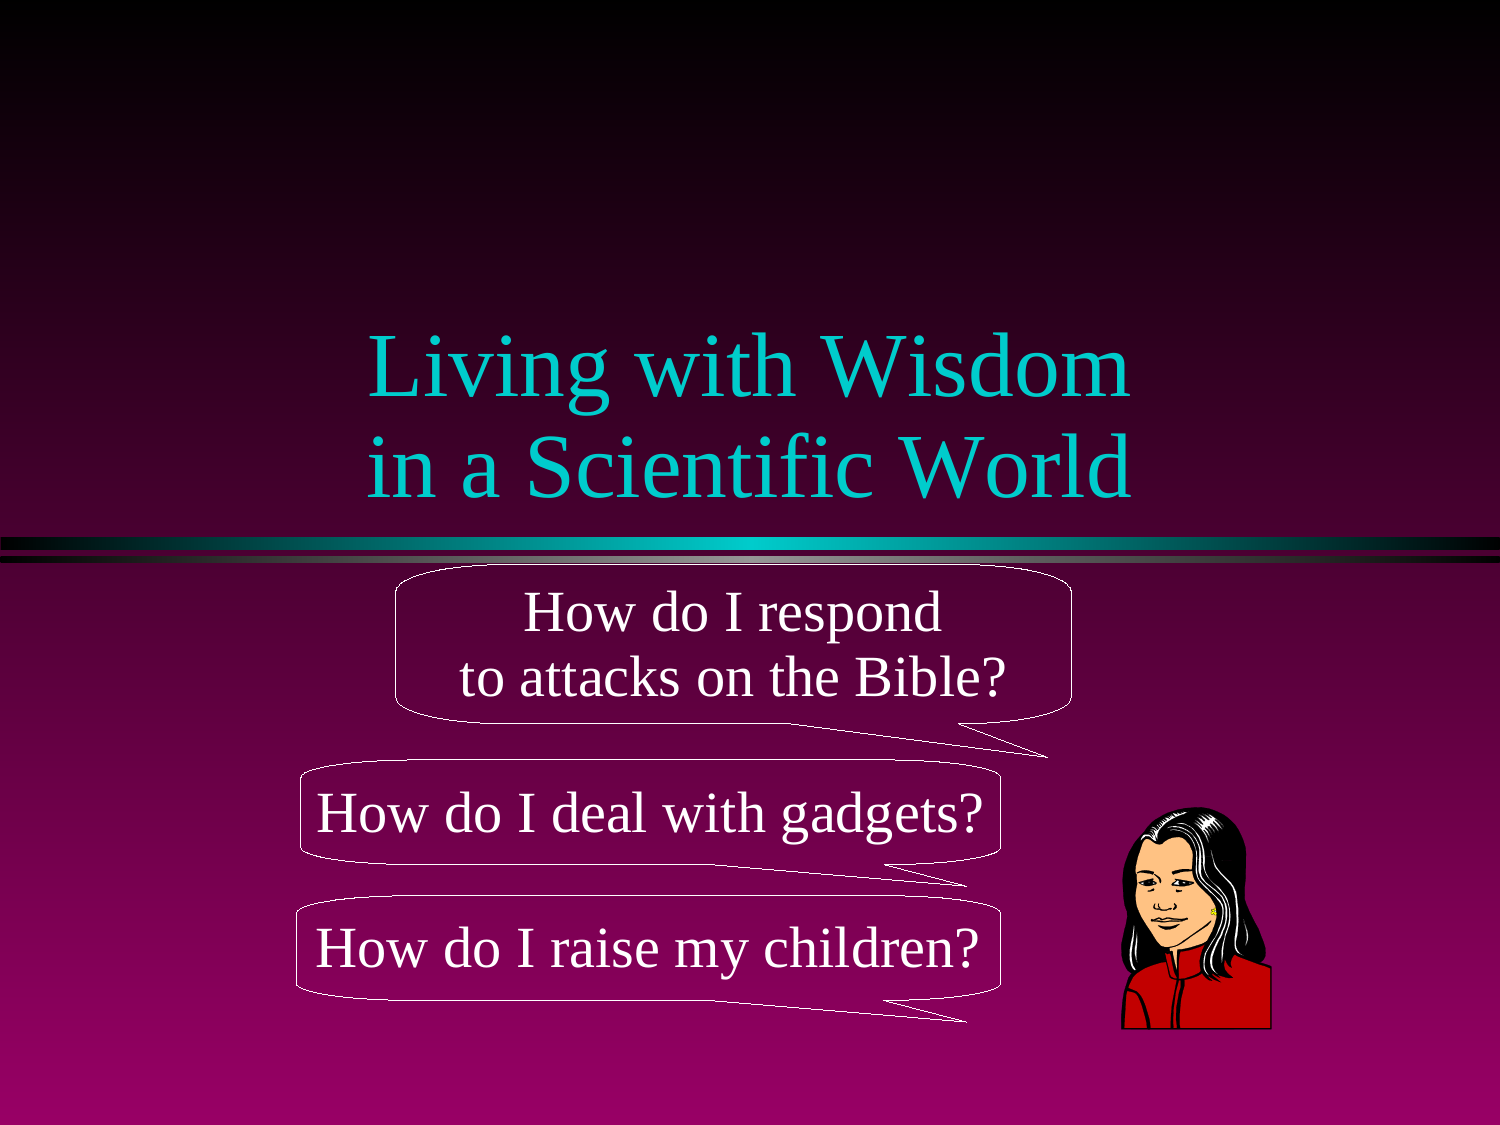

# Living with Wisdom in a Scientific World
How do I respond
to attacks on the Bible?
How do I deal with gadgets?
How do I raise my children?